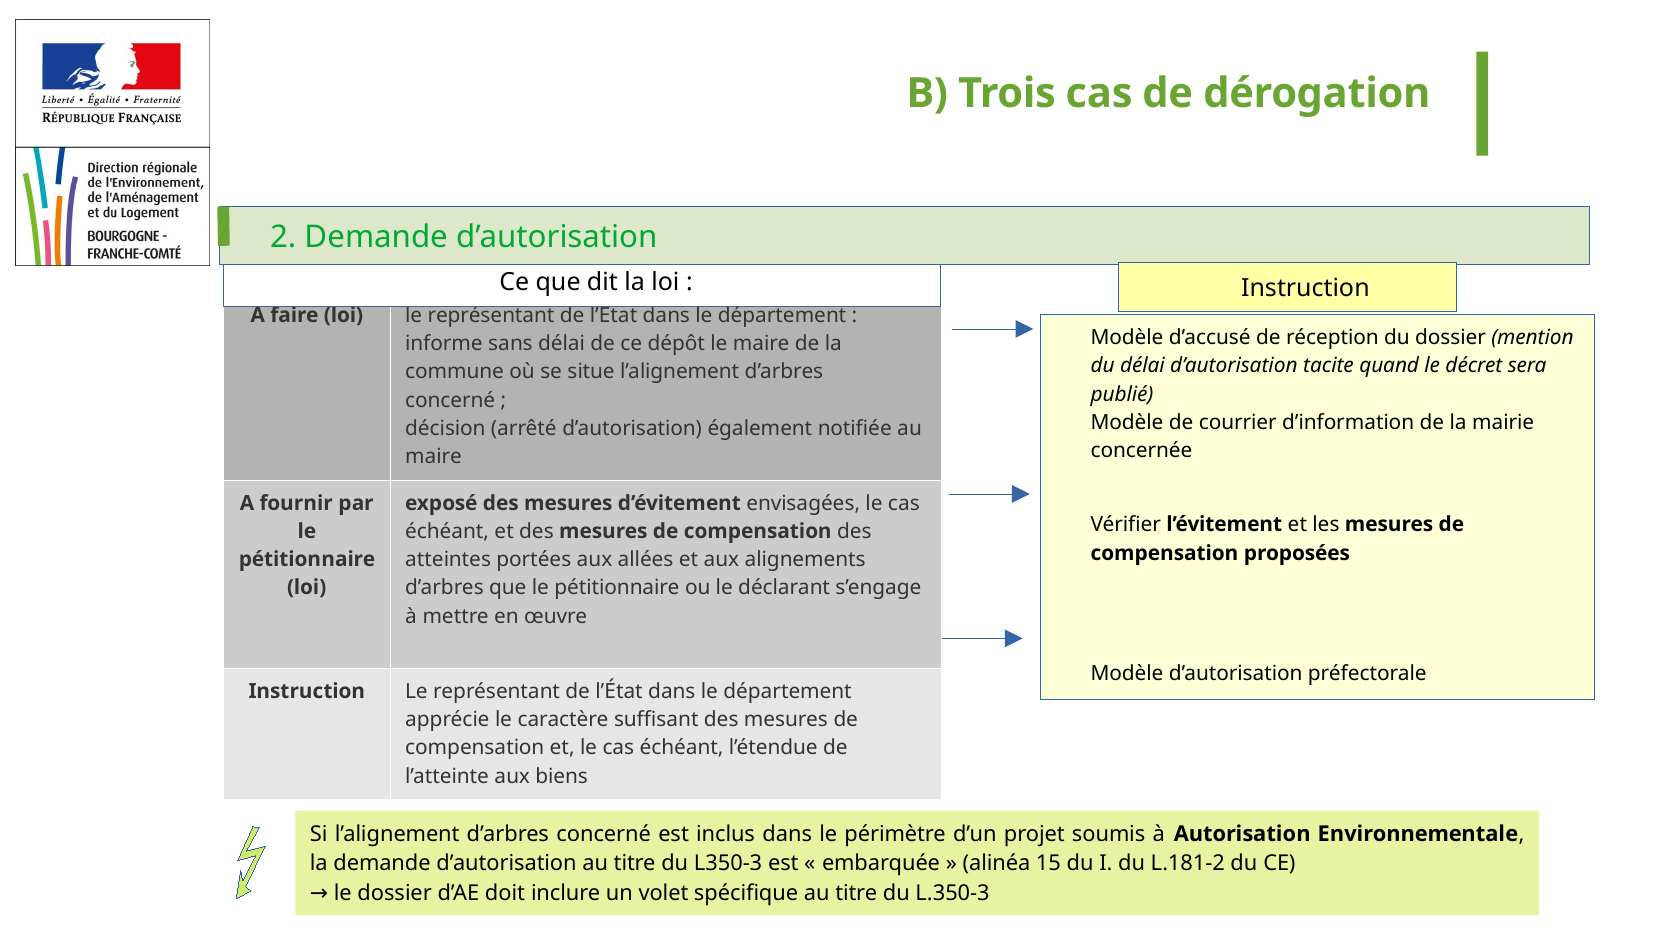

B) Trois cas de dérogation
2. Demande d’autorisation
Ce que dit la loi :
Instruction
| A faire (loi) | le représentant de l’État dans le département : informe sans délai de ce dépôt le maire de la commune où se situe l’alignement d’arbres concerné ; décision (arrêté d’autorisation) également notifiée au maire |
| --- | --- |
| A fournir par le pétitionnaire (loi) | exposé des mesures d’évitement envisagées, le cas échéant, et des mesures de compensation des atteintes portées aux allées et aux alignements d’arbres que le pétitionnaire ou le déclarant s’engage à mettre en œuvre |
| Instruction | Le représentant de l’État dans le département apprécie le caractère suffisant des mesures de compensation et, le cas échéant, l’étendue de l’atteinte aux biens |
Modèle d’accusé de réception du dossier (mention du délai d’autorisation tacite quand le décret sera publié)
Modèle de courrier d’information de la mairie concernée
Vérifier l’évitement et les mesures de compensation proposées
Modèle d’autorisation préfectorale
Si l’alignement d’arbres concerné est inclus dans le périmètre d’un projet soumis à Autorisation Environnementale, la demande d’autorisation au titre du L350-3 est « embarquée » (alinéa 15 du I. du L.181-2 du CE)
→ le dossier d’AE doit inclure un volet spécifique au titre du L.350-3